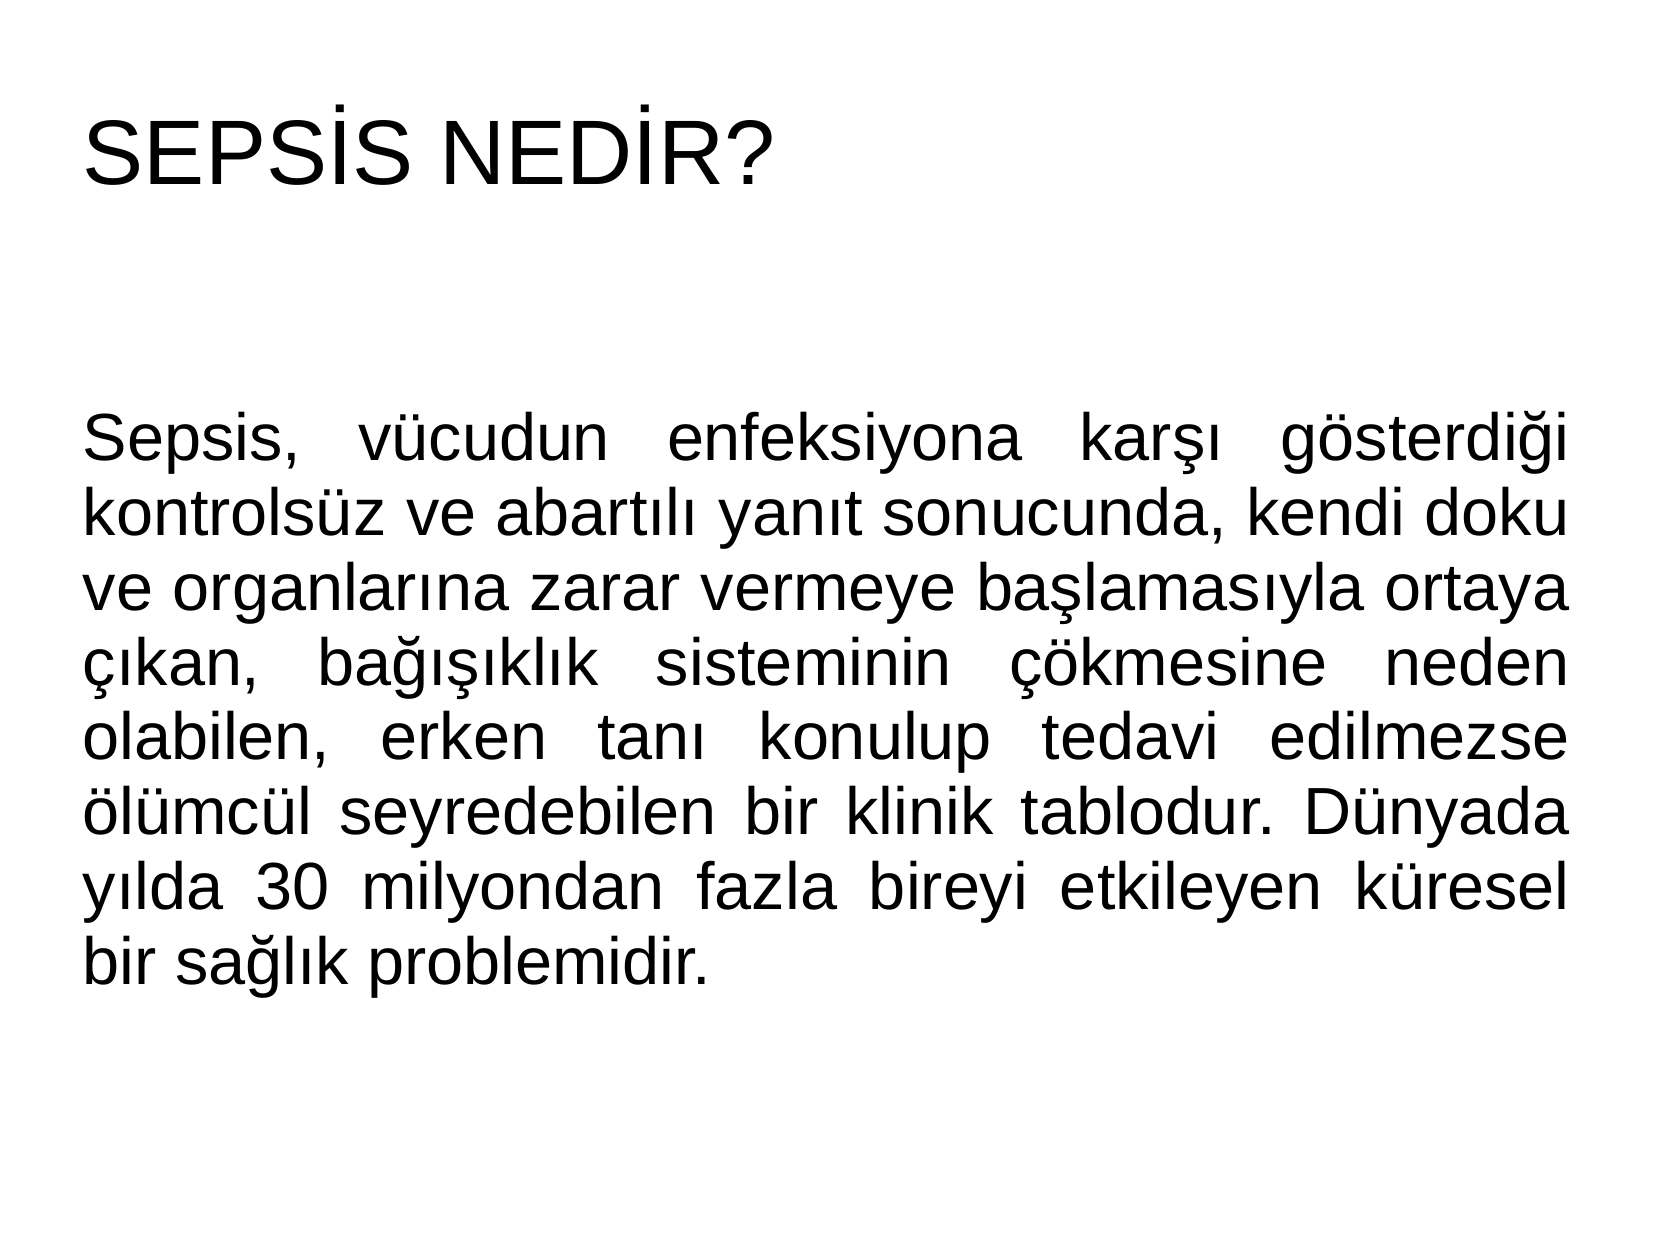

# SEPSİS NEDİR?
Sepsis, vücudun enfeksiyona karşı gösterdiği kontrolsüz ve abartılı yanıt sonucunda, kendi doku ve organlarına zarar vermeye başlamasıyla ortaya çıkan, bağışıklık sisteminin çökmesine neden olabilen, erken tanı konulup tedavi edilmezse ölümcül seyredebilen bir klinik tablodur. Dünyada yılda 30 milyondan fazla bireyi etkileyen küresel bir sağlık problemidir.